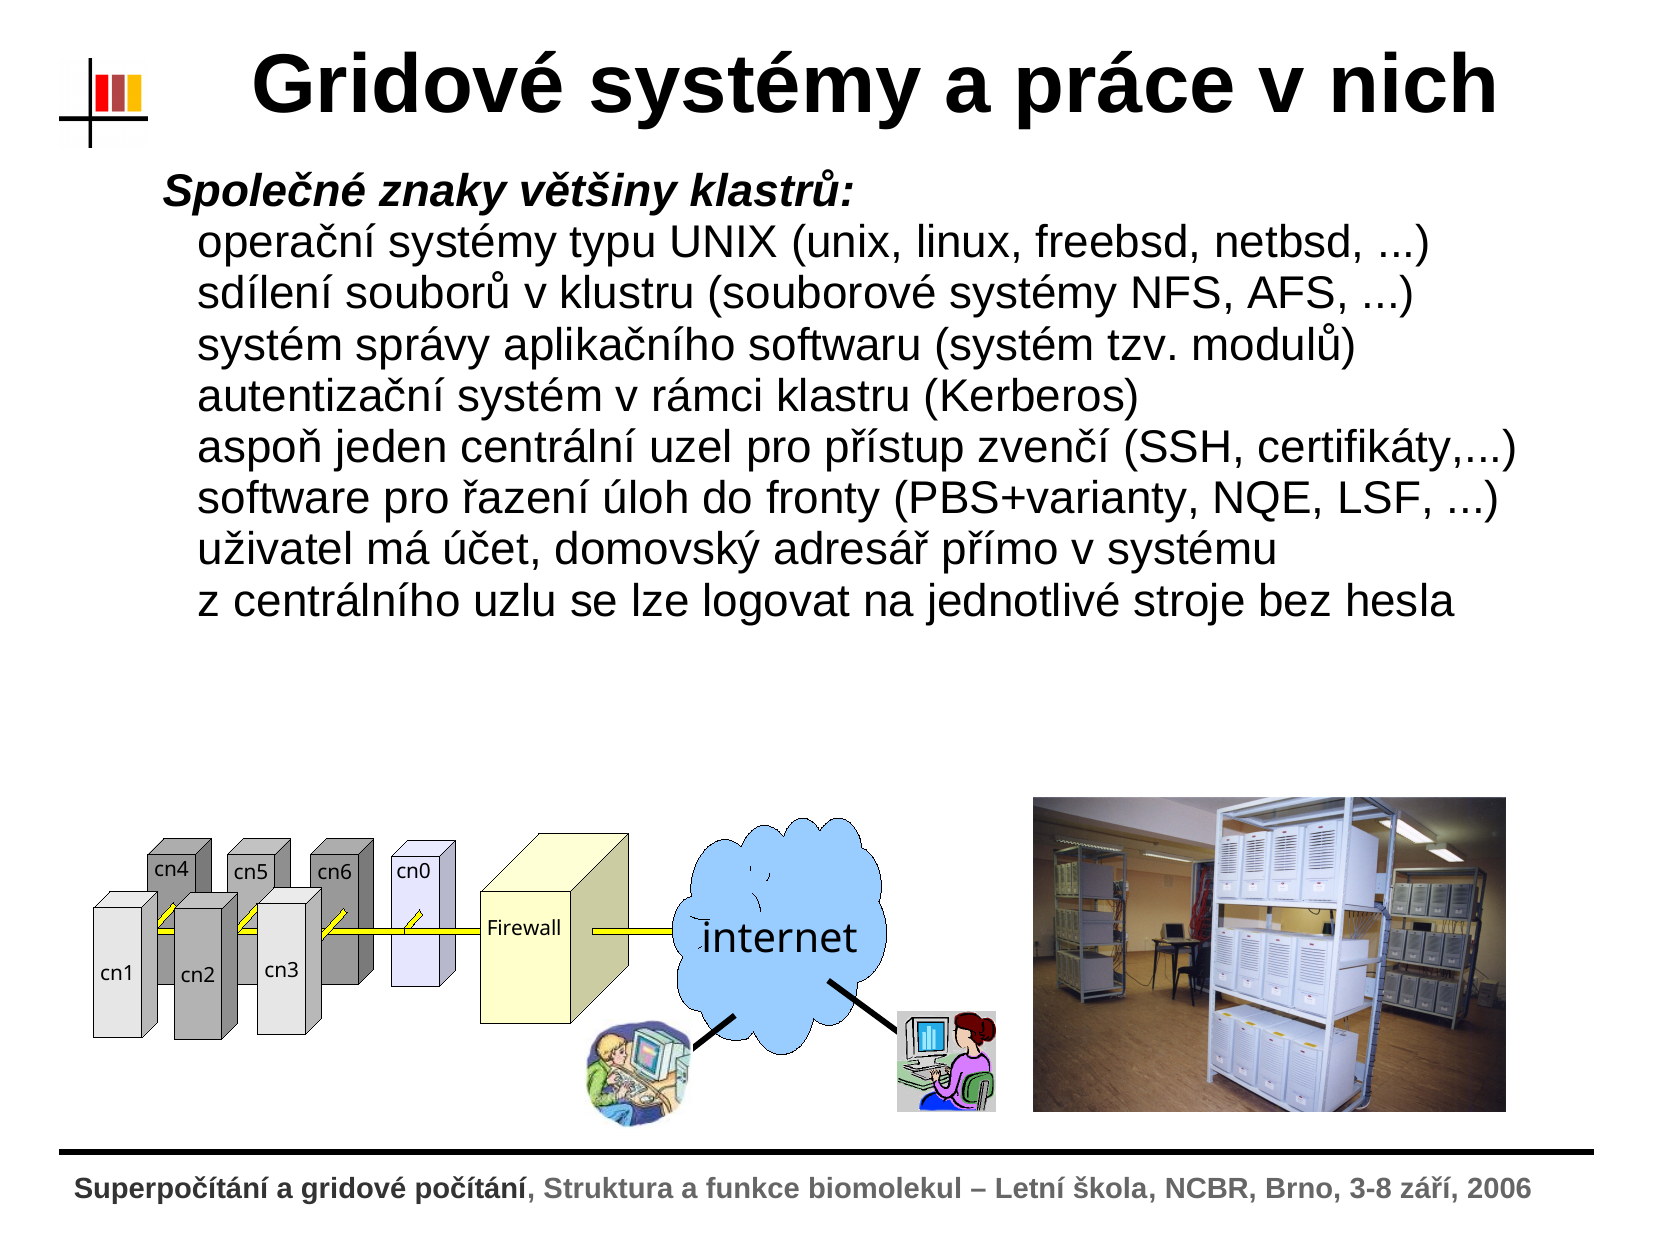

Gridové systémy a práce v nich
Společné znaky většiny klastrů:
operační systémy typu UNIX (unix, linux, freebsd, netbsd, ...)
sdílení souborů v klustru (souborové systémy NFS, AFS, ...)
systém správy aplikačního softwaru (systém tzv. modulů)
autentizační systém v rámci klastru (Kerberos)
aspoň jeden centrální uzel pro přístup zvenčí (SSH, certifikáty,...)
software pro řazení úloh do fronty (PBS+varianty, NQE, LSF, ...)
uživatel má účet, domovský adresář přímo v systému
z centrálního uzlu se lze logovat na jednotlivé stroje bez hesla
internet
cn4
cn0
cn5
cn6
cn3
cn1
cn2
Firewall
Superpočítání a gridové počítání, Struktura a funkce biomolekul – Letní škola, NCBR, Brno, 3-8 září, 2006